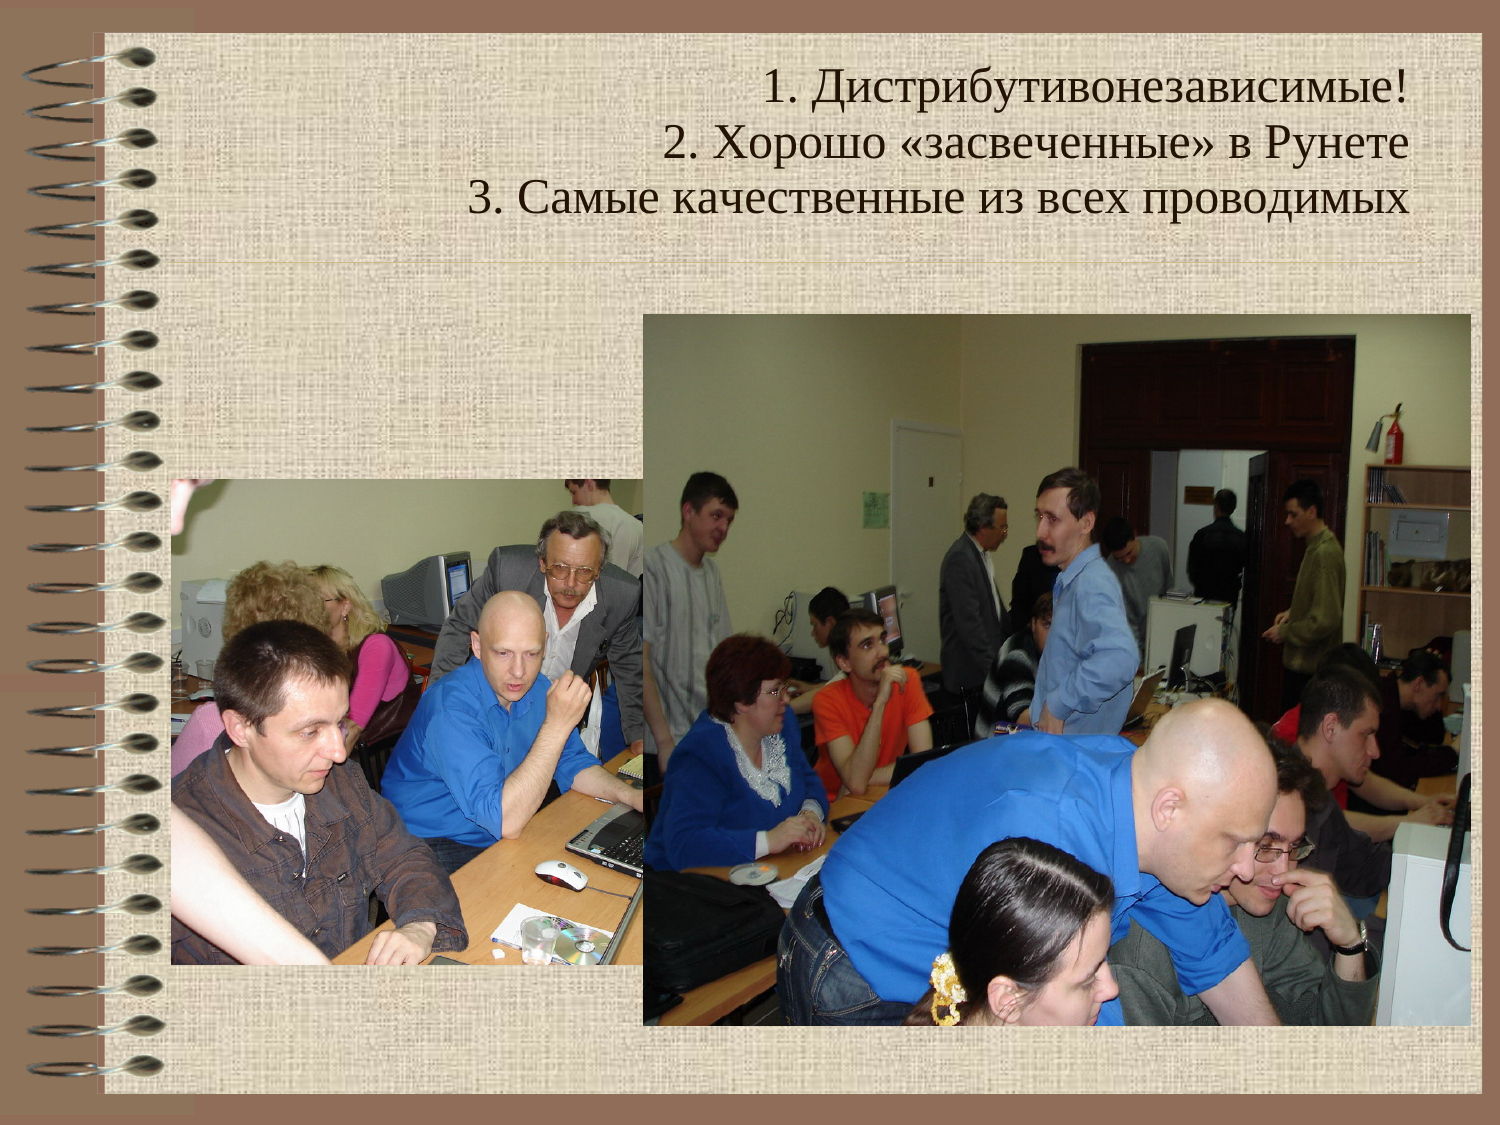

# 1. Дистрибутивонезависимые! 2. Хорошо «засвеченные» в Рунете 3. Самые качественные из всех проводимых